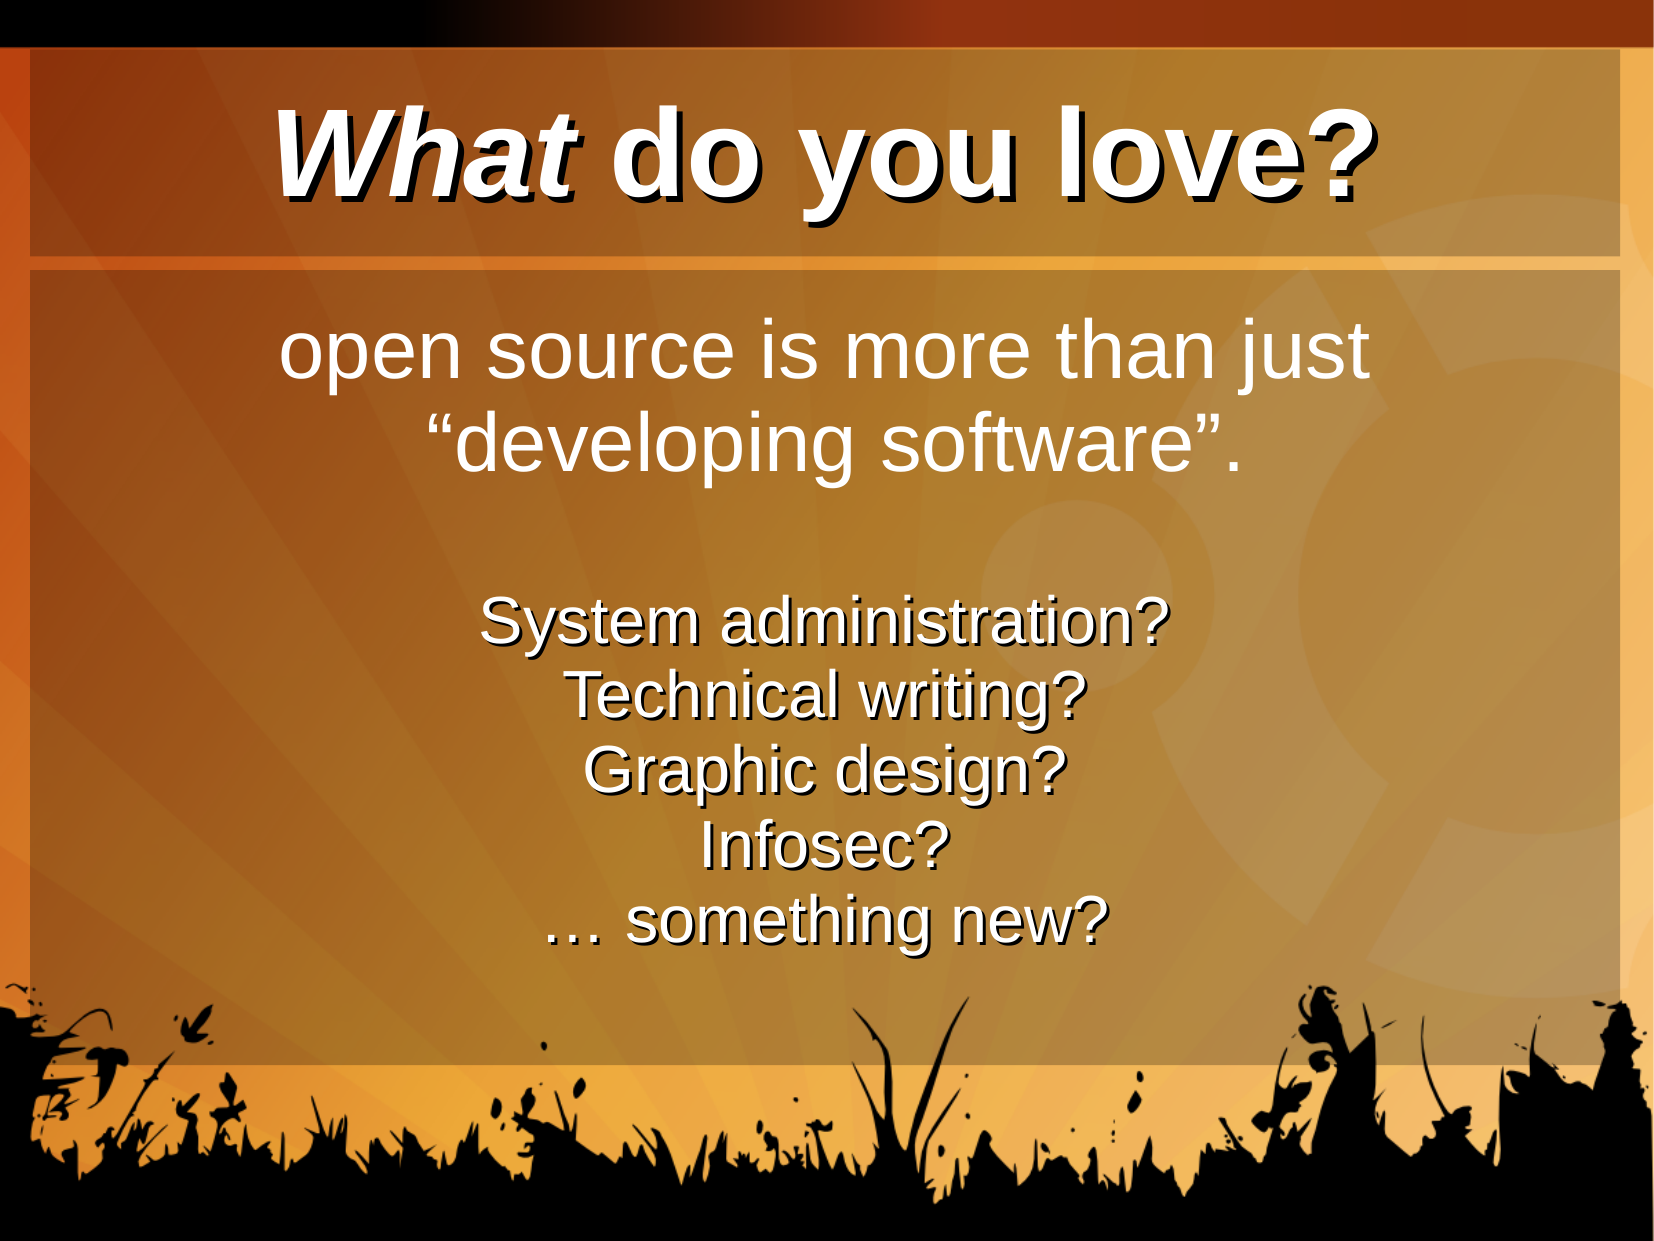

# What do you love?
open source is more than just
 “developing software”.
System administration?
Technical writing?
Graphic design?
Infosec?
… something new?